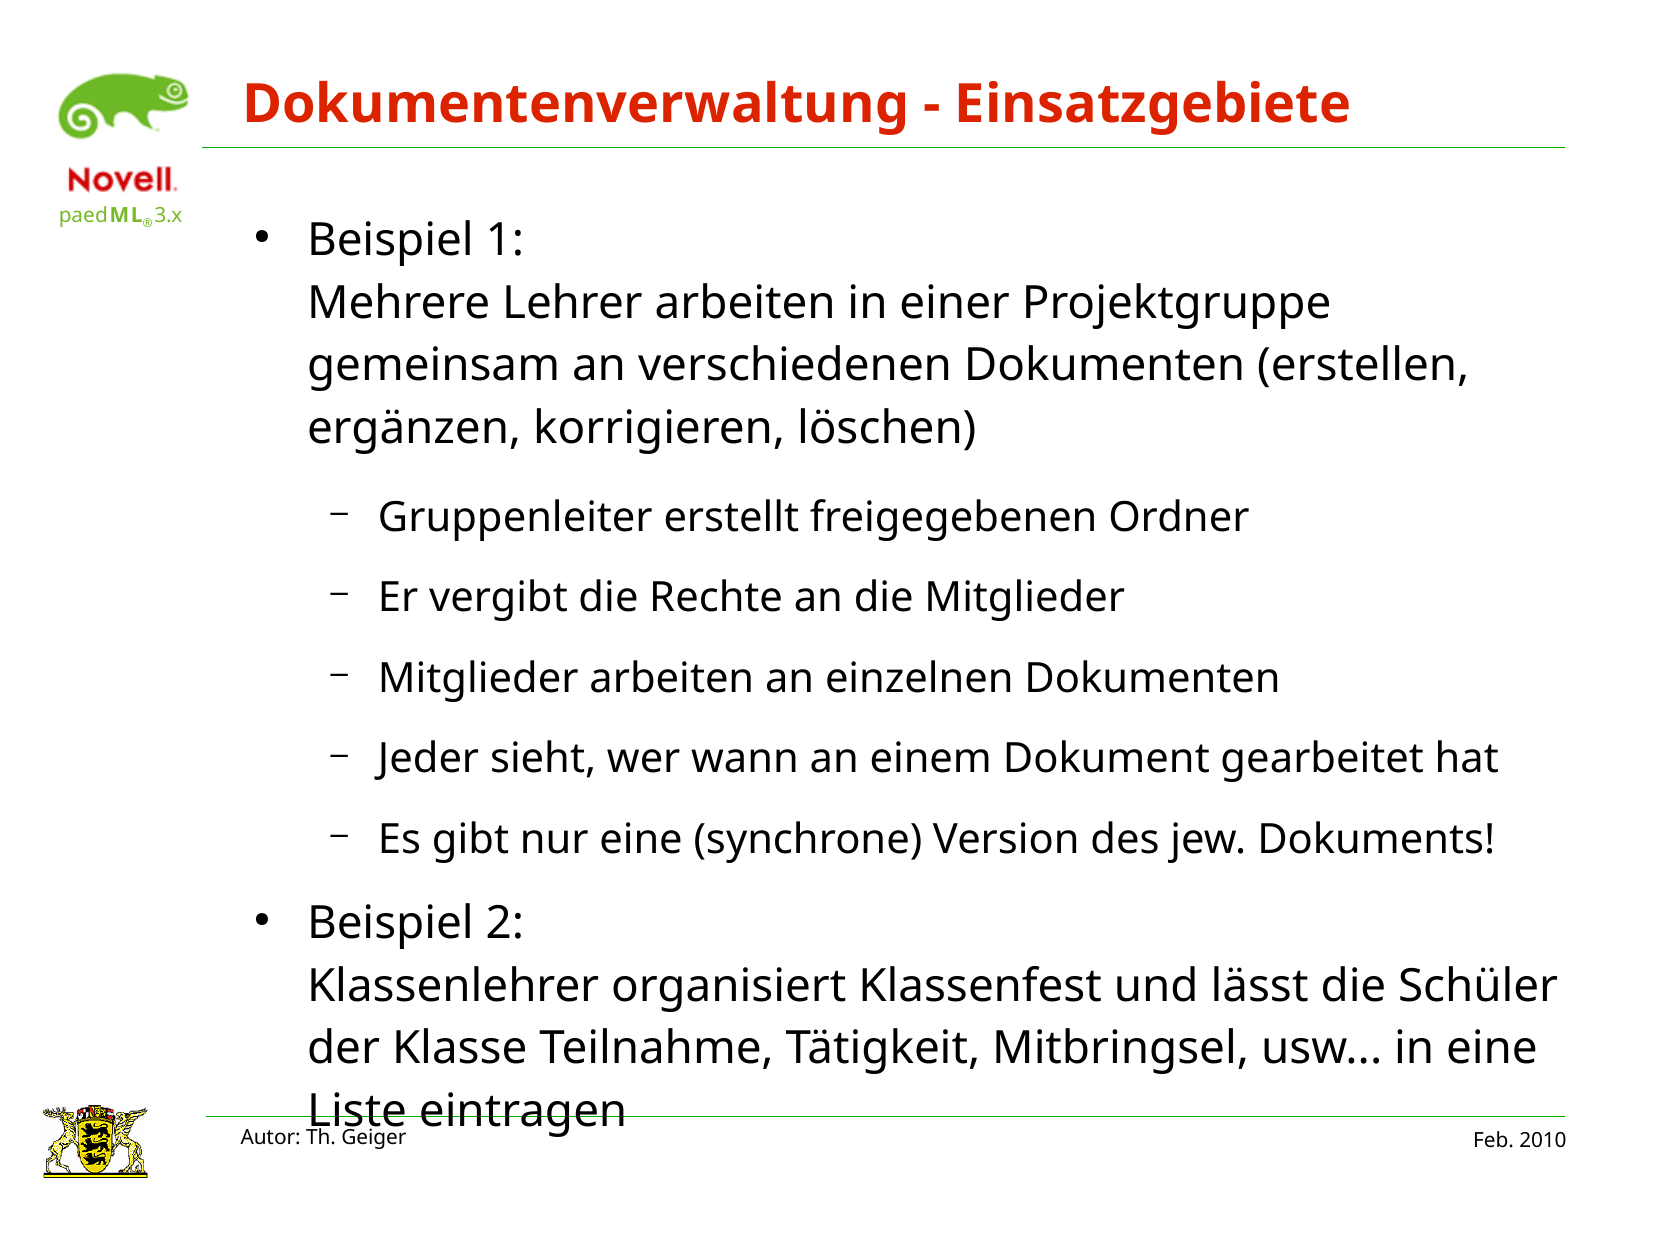

# Dokumentenverwaltung - Einsatzgebiete
Beispiel 1:
Mehrere Lehrer arbeiten in einer Projektgruppe gemeinsam an verschiedenen Dokumenten (erstellen, ergänzen, korrigieren, löschen)
Gruppenleiter erstellt freigegebenen Ordner
Er vergibt die Rechte an die Mitglieder
Mitglieder arbeiten an einzelnen Dokumenten
Jeder sieht, wer wann an einem Dokument gearbeitet hat
Es gibt nur eine (synchrone) Version des jew. Dokuments!
Beispiel 2:
Klassenlehrer organisiert Klassenfest und lässt die Schüler der Klasse Teilnahme, Tätigkeit, Mitbringsel, usw... in eine Liste eintragen
Autor: Th. Geiger
Feb. 2010